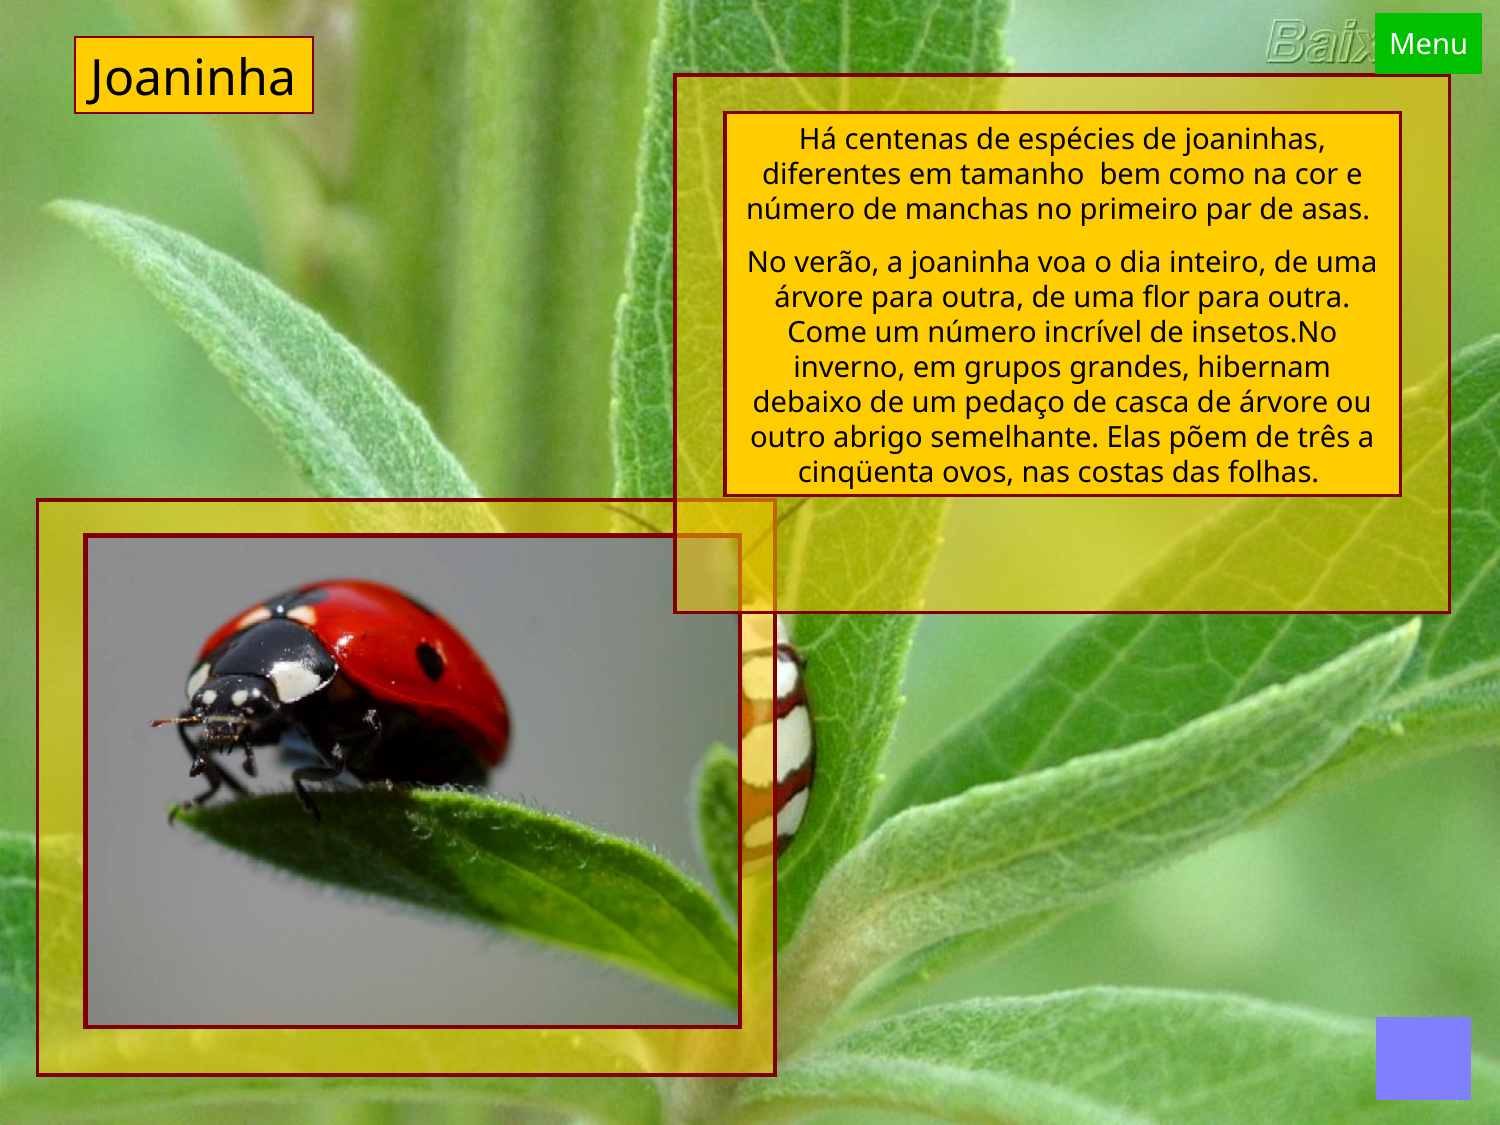

Joaninha
Há centenas de espécies de joaninhas, diferentes em tamanho  bem como na cor e número de manchas no primeiro par de asas.
No verão, a joaninha voa o dia inteiro, de uma árvore para outra, de uma flor para outra. Come um número incrível de insetos.No inverno, em grupos grandes, hibernam debaixo de um pedaço de casca de árvore ou outro abrigo semelhante. Elas põem de três a cinqüenta ovos, nas costas das folhas.